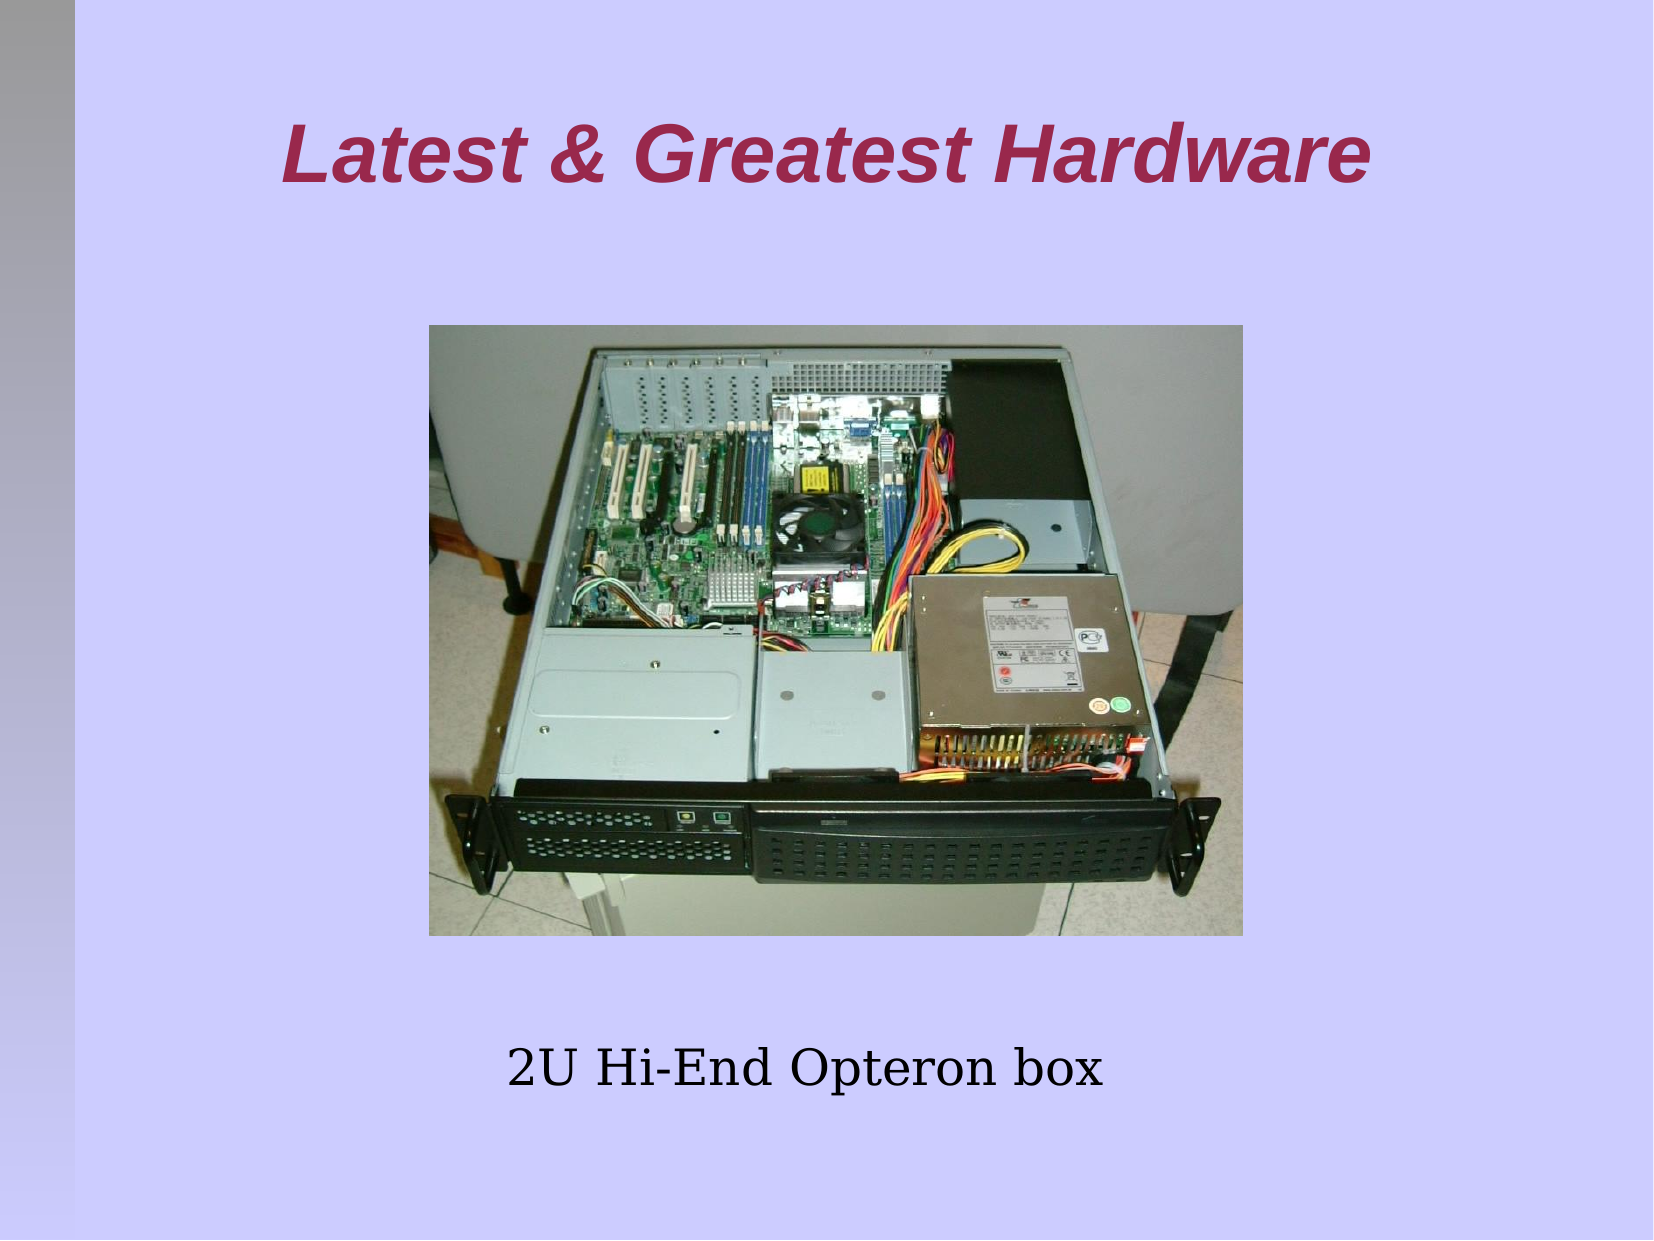

# Latest & Greatest Hardware
2U Hi-End Opteron box